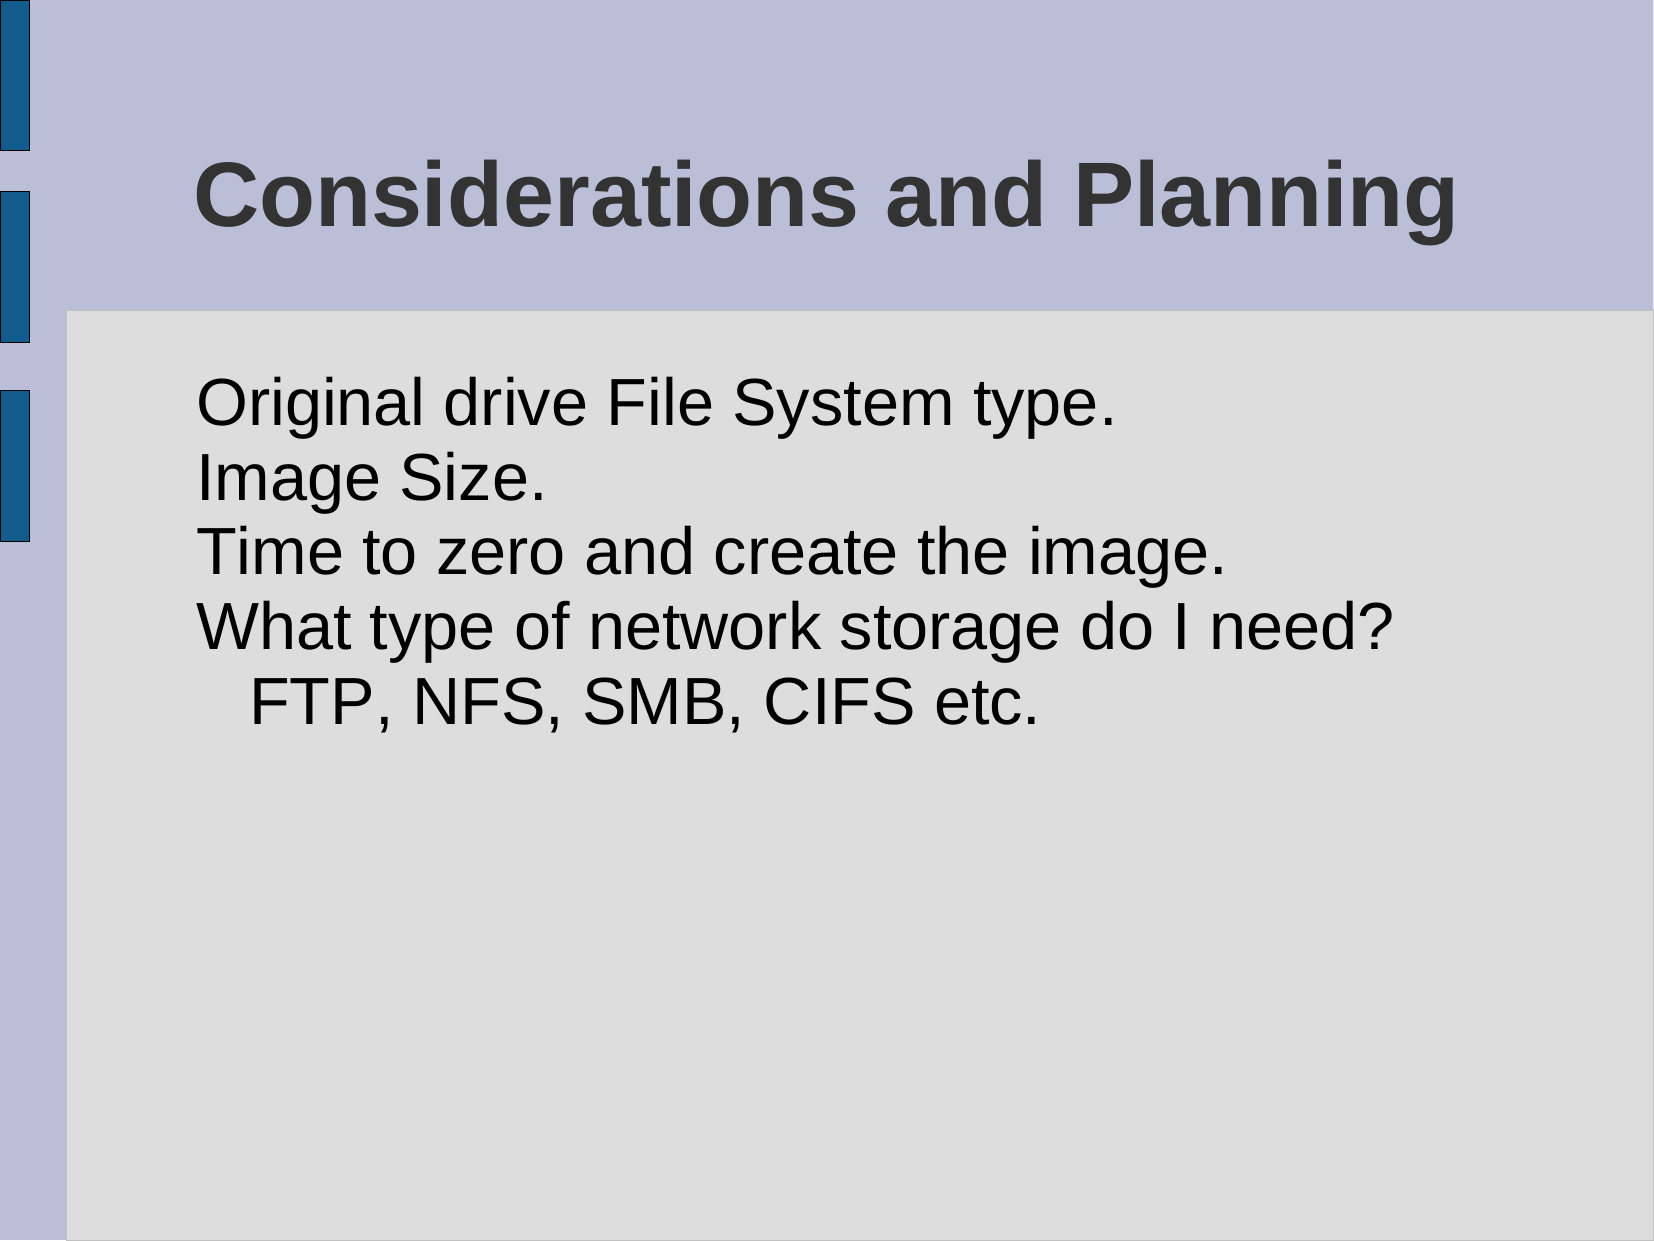

# Considerations and Planning
Original drive File System type.
Image Size.
Time to zero and create the image.
What type of network storage do I need? FTP, NFS, SMB, CIFS etc.